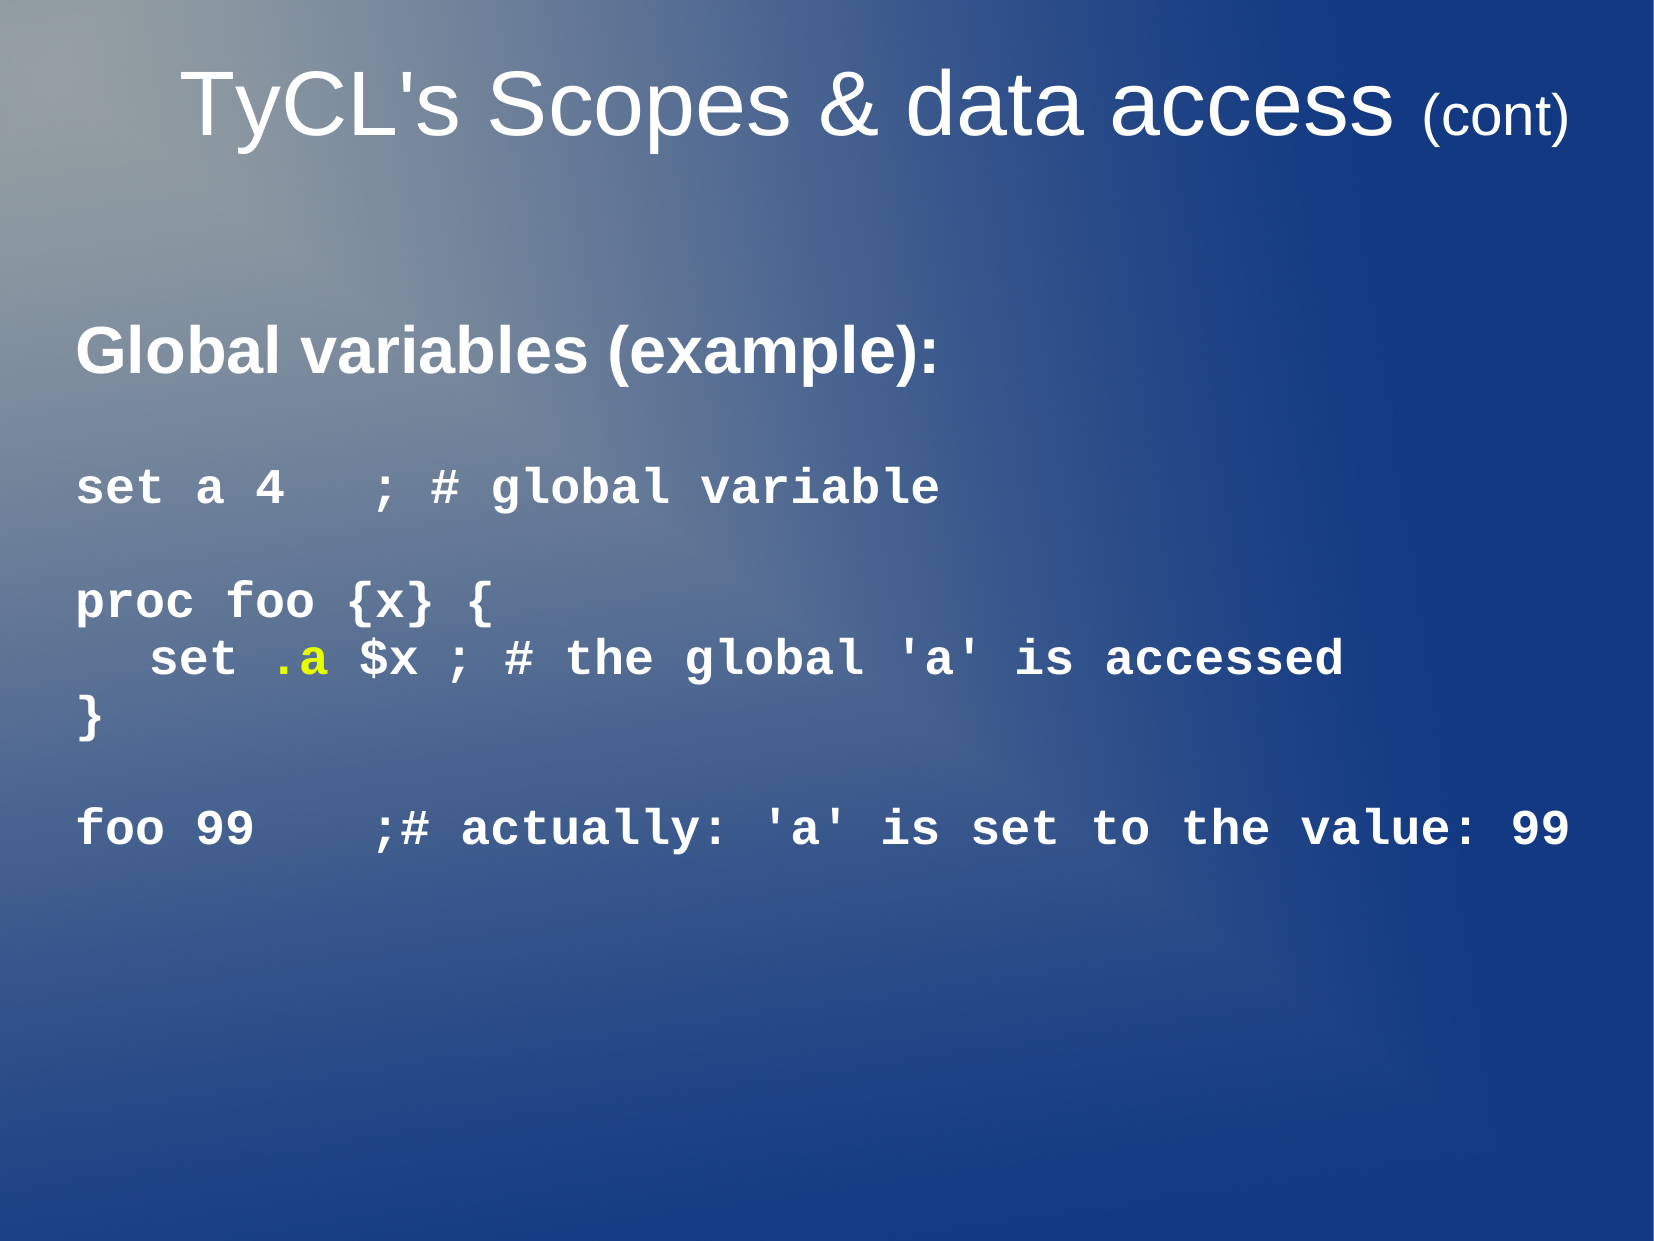

TyCL's Scopes & data access (cont)
# Global variables (example):
set a 4		; # global variable
proc foo {x} {
 	set .a $x	; # the global 'a' is accessed
}
foo 99		;# actually: 'a' is set to the value: 99